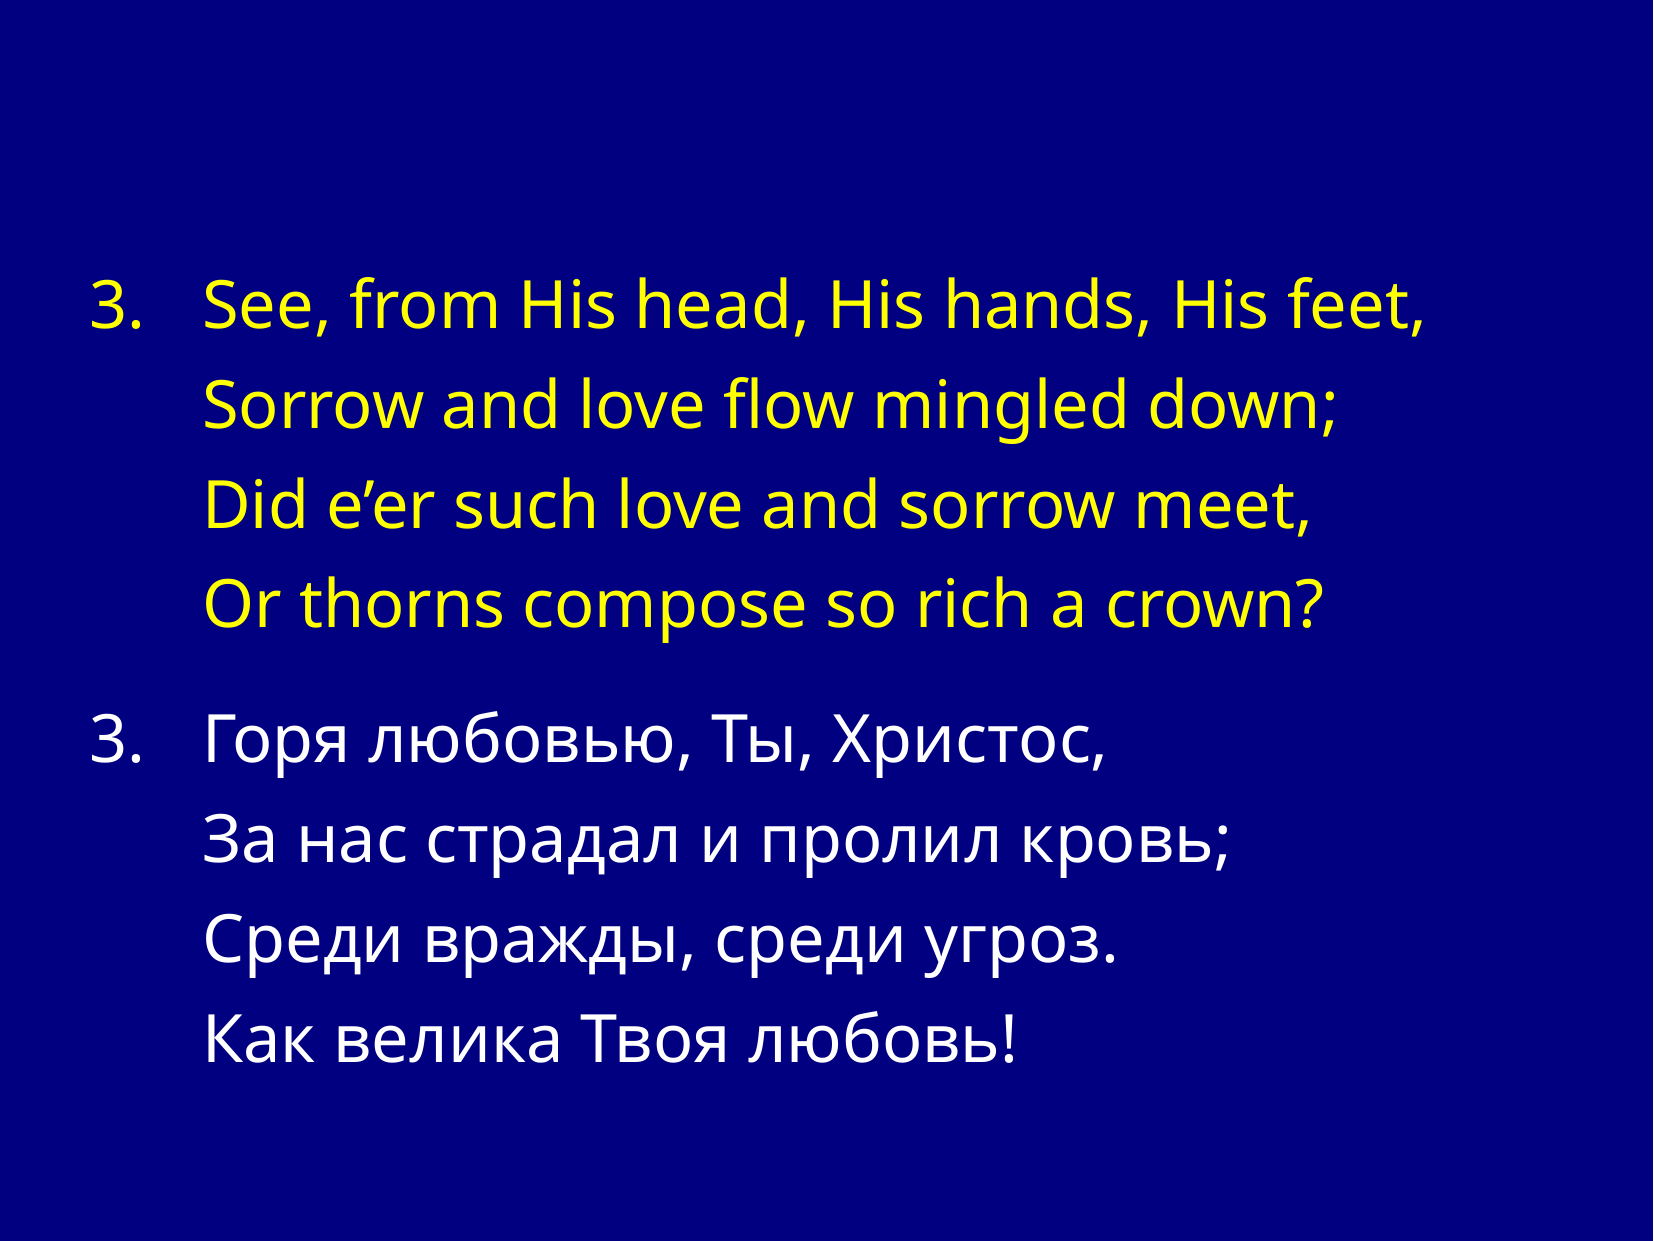

3.	See, from His head, His hands, His feet,
	Sorrow and love flow mingled down;
	Did e’er such love and sorrow meet,
	Or thorns compose so rich a crown?
3.	Горя любовью, Ты, Христос,
	За нас страдал и пролил кровь;
	Среди вражды, среди угроз.
	Как велика Твоя любовь!